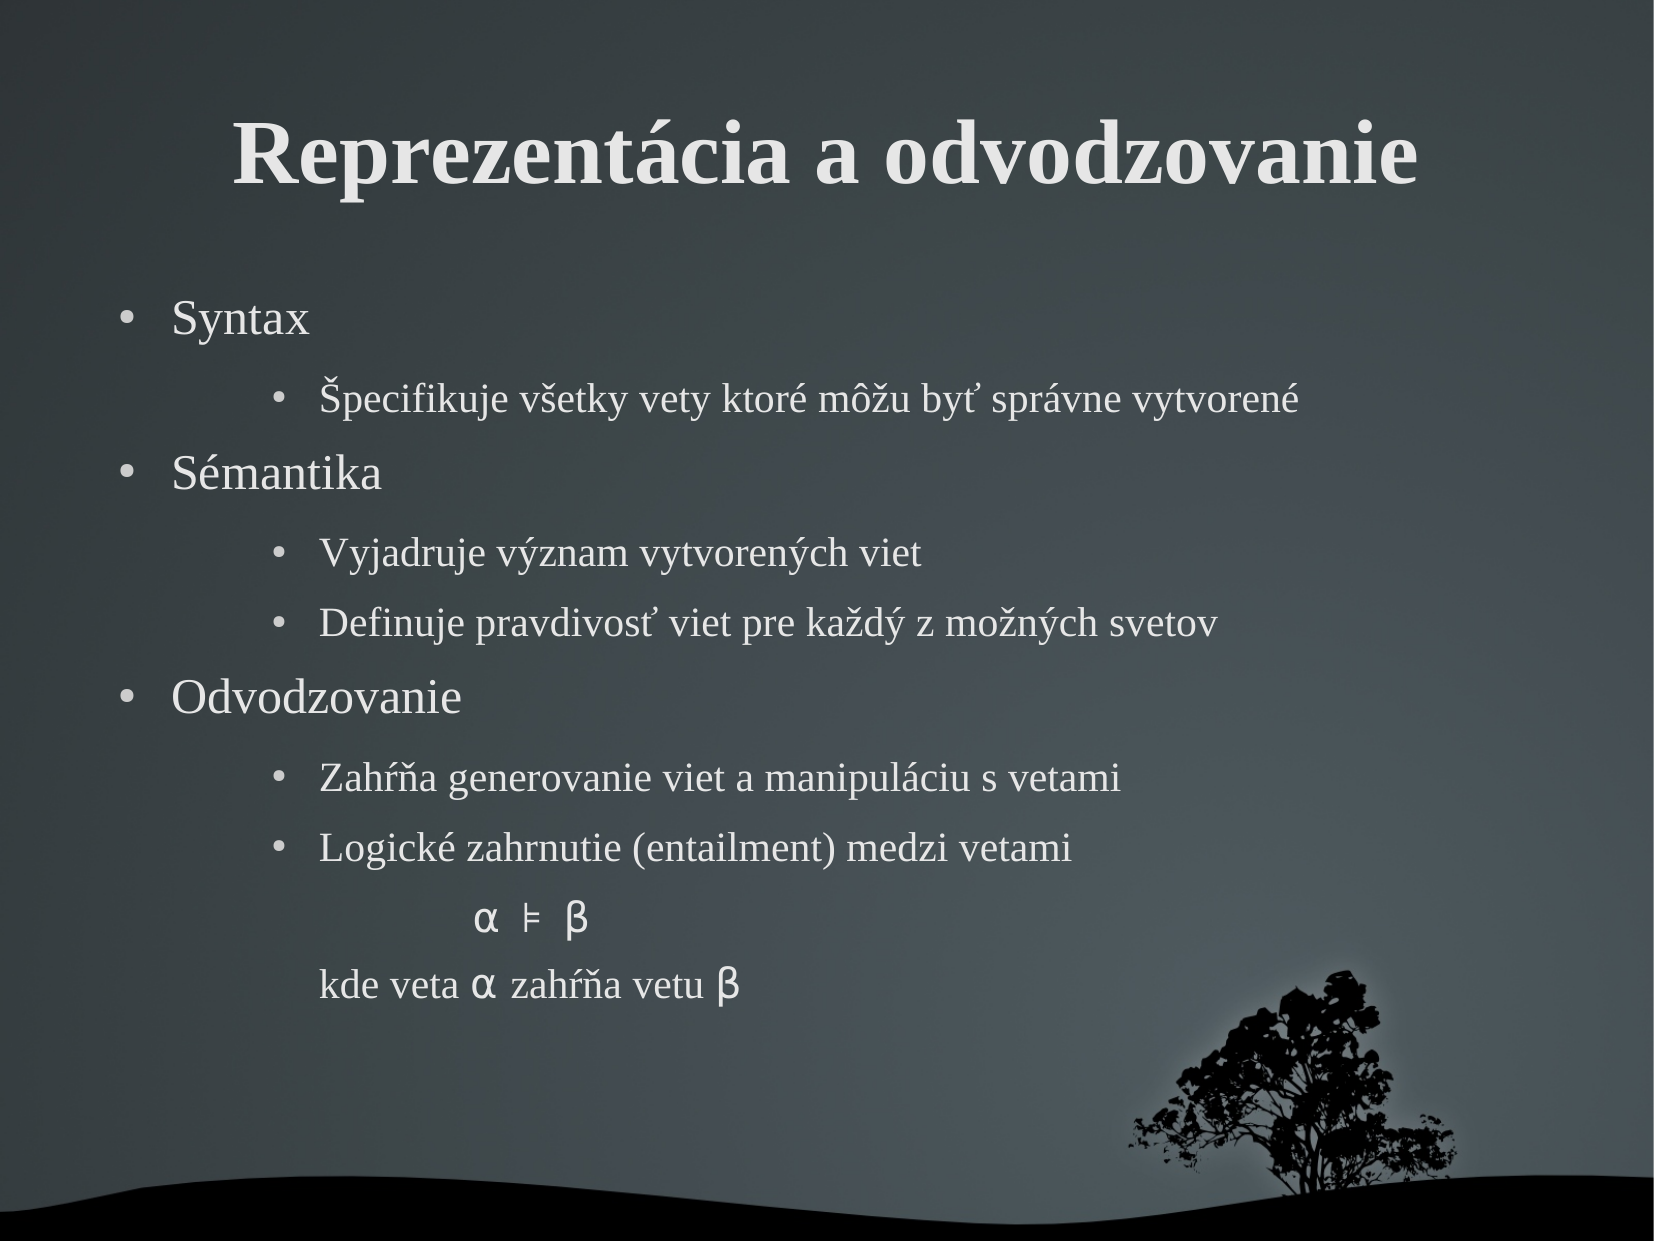

# Reprezentácia a odvodzovanie
Syntax
Špecifikuje všetky vety ktoré môžu byť správne vytvorené
Sémantika
Vyjadruje význam vytvorených viet
Definuje pravdivosť viet pre každý z možných svetov
Odvodzovanie
Zahŕňa generovanie viet a manipuláciu s vetami
Logické zahrnutie (entailment) medzi vetami
α ⊧ β
kde veta α zahŕňa vetu β